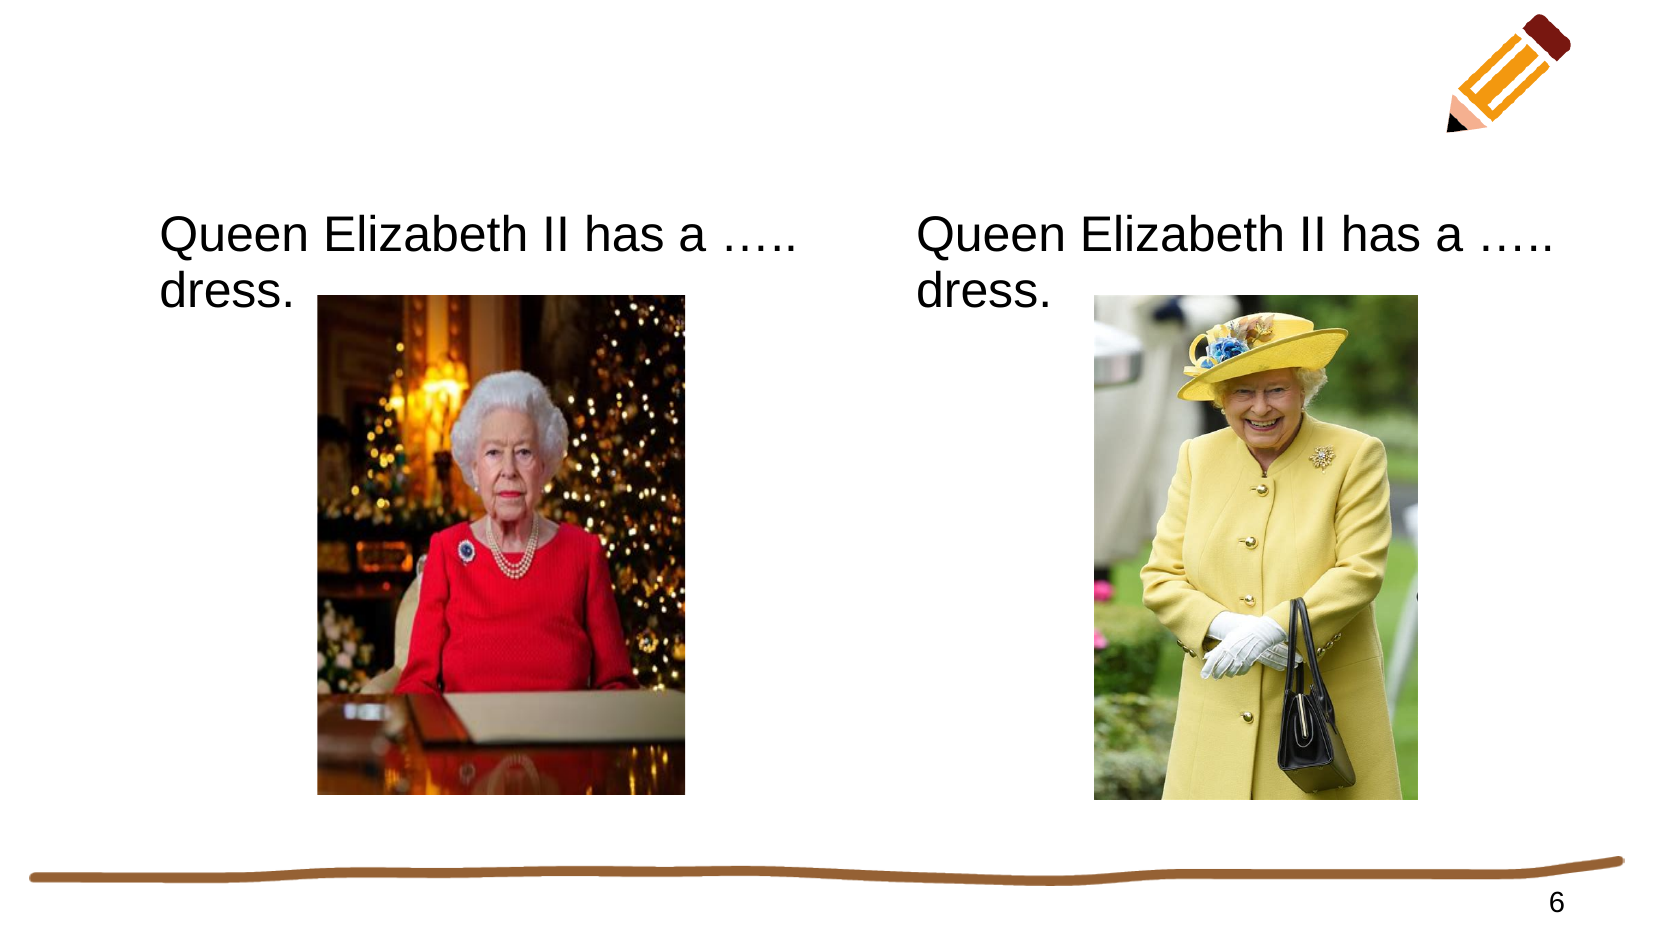

# Queen Elizabeth II has a ….. dress.
Queen Elizabeth II has a ….. dress.
6